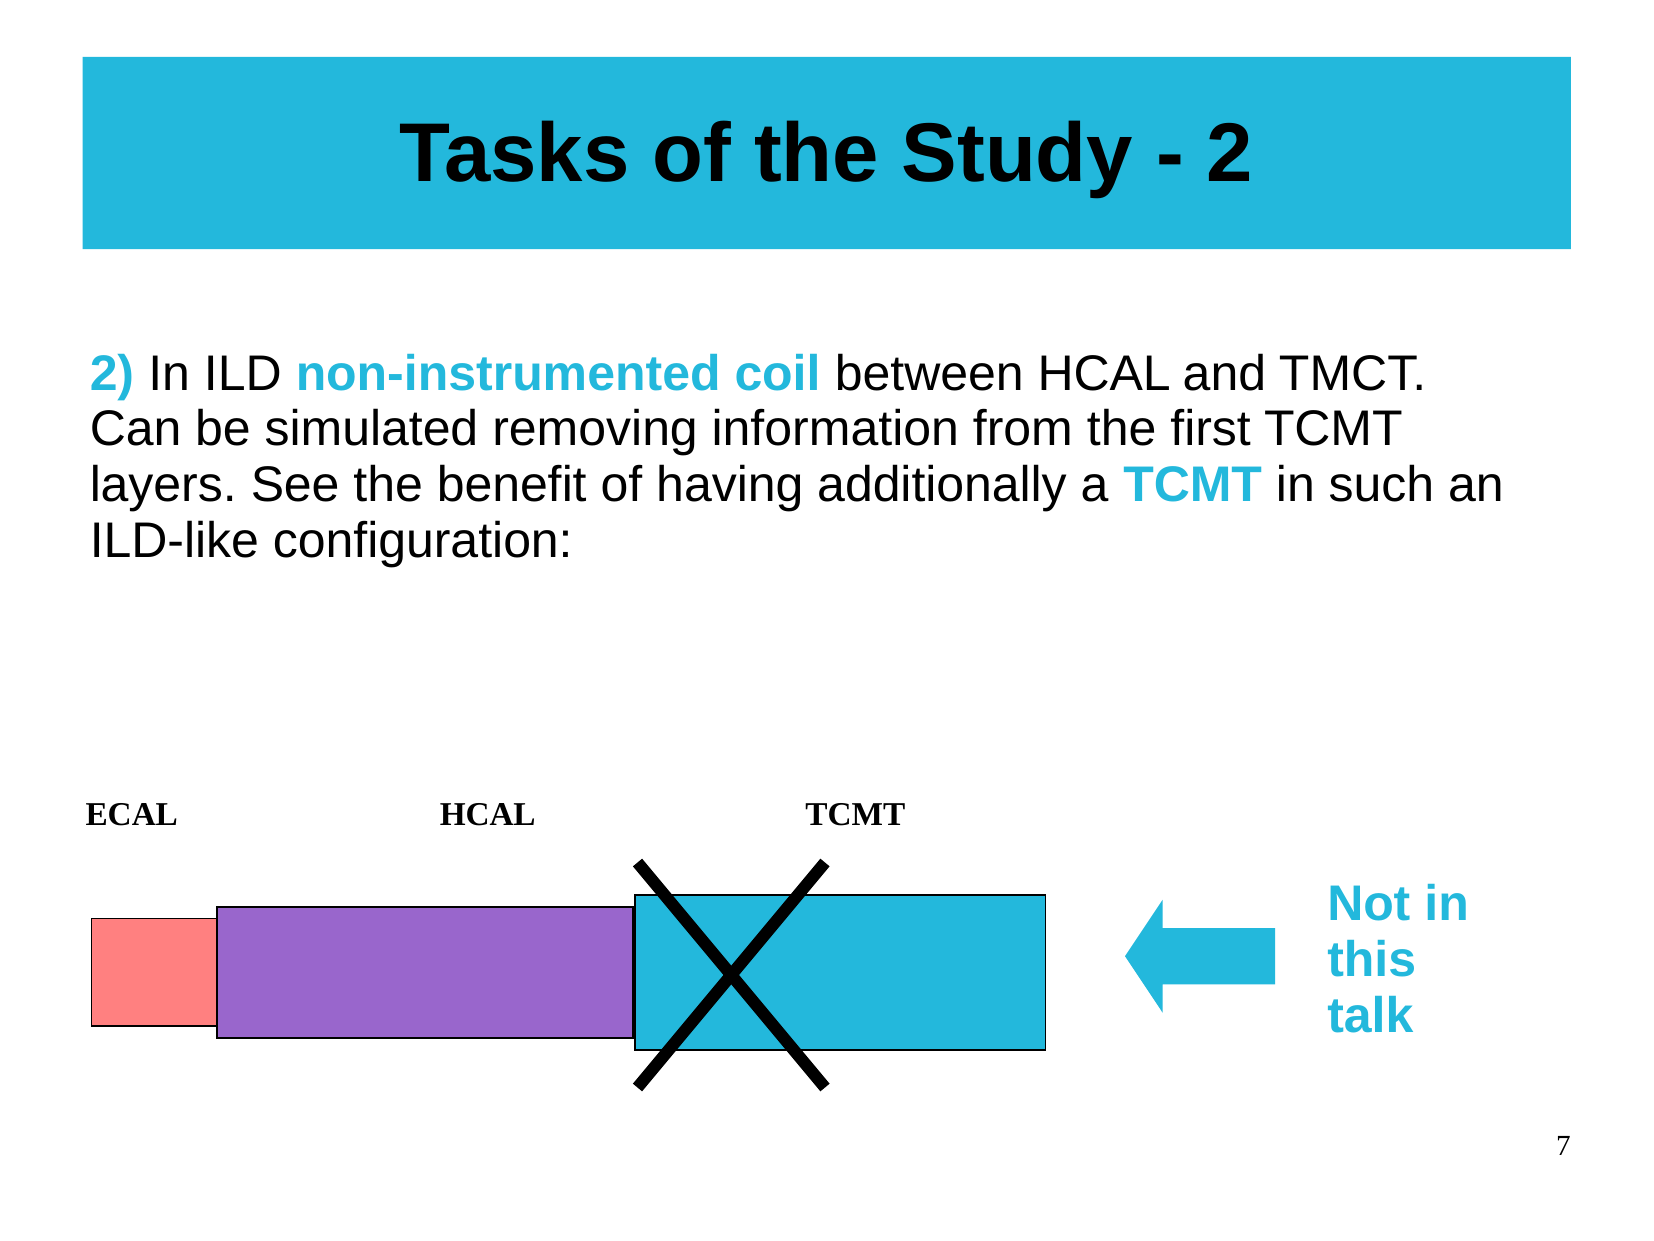

# Tasks of the Study - 2
2) In ILD non-instrumented coil between HCAL and TMCT. Can be simulated removing information from the first TCMT layers. See the benefit of having additionally a TCMT in such an ILD-like configuration:
ECAL HCAL TCMT
Not in this talk
7